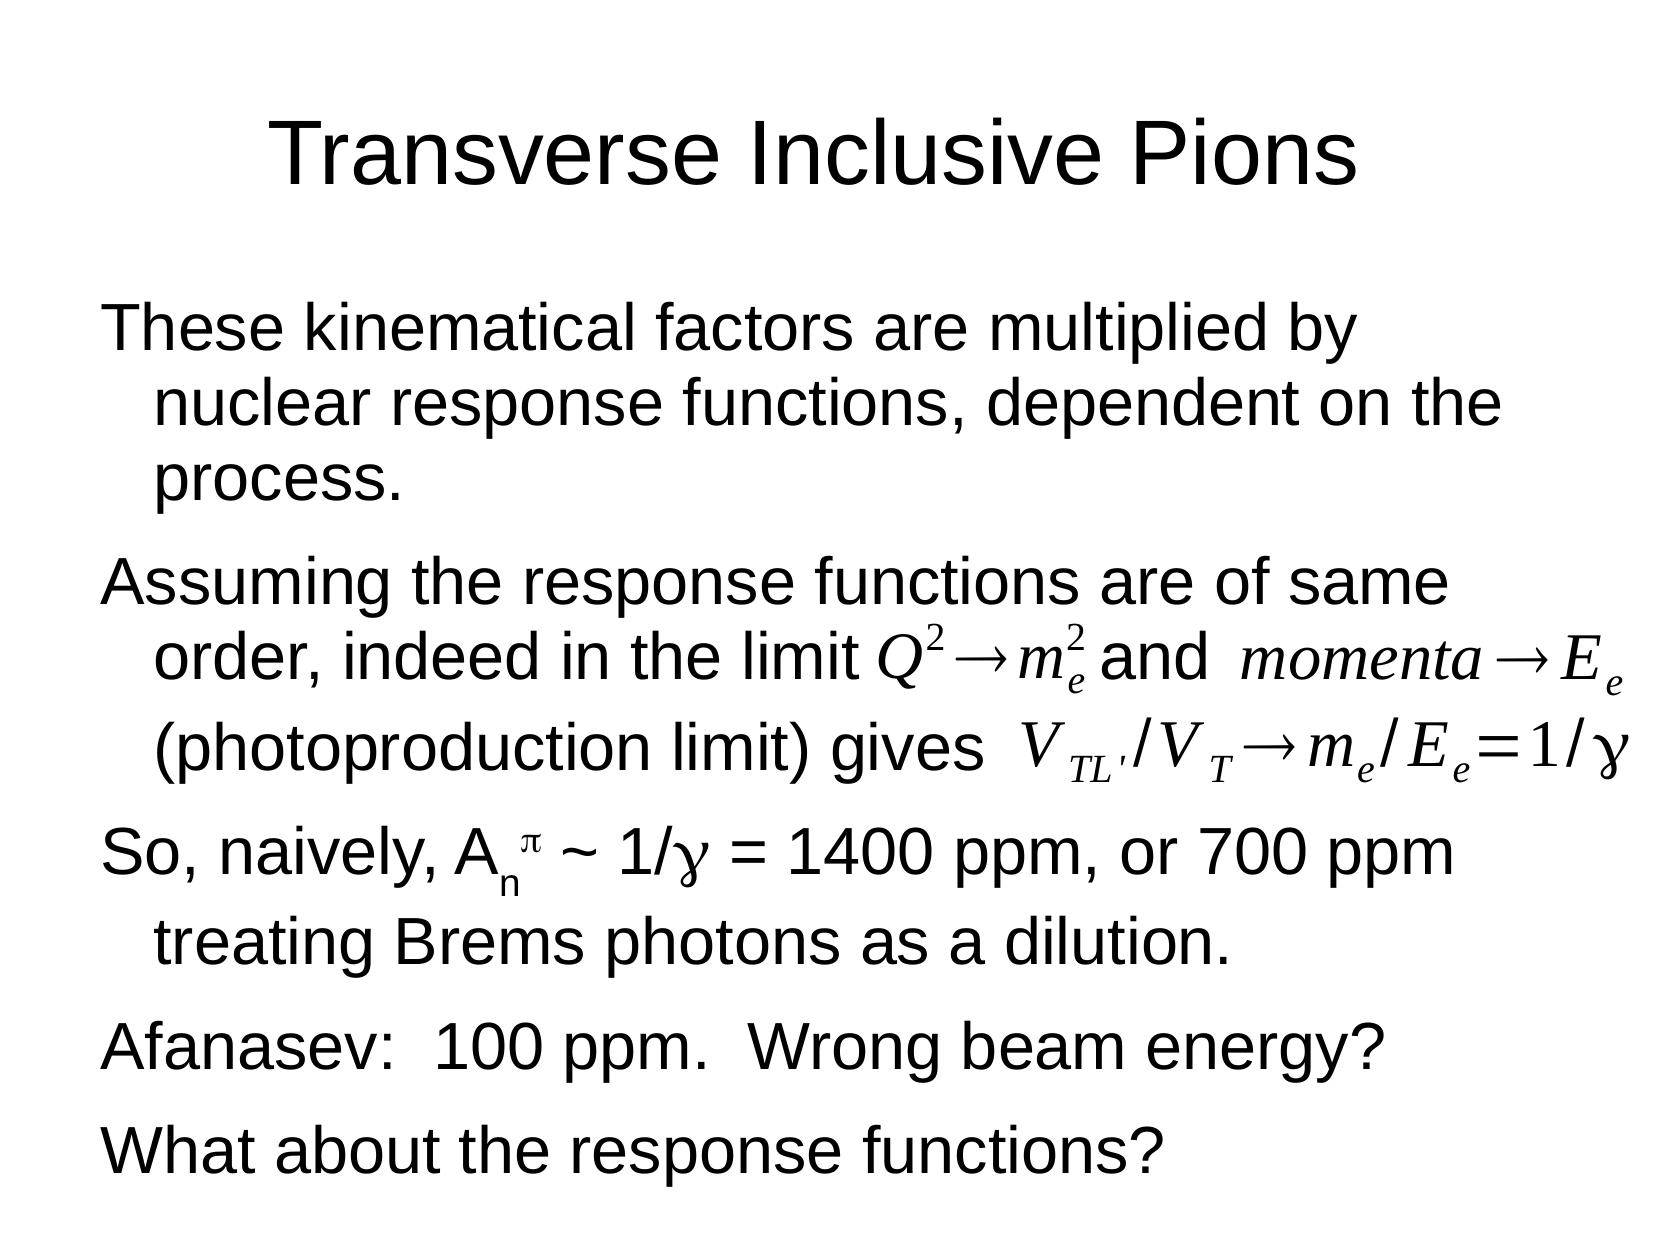

# Transverse Inclusive Pions
These kinematical factors are multiplied by nuclear response functions, dependent on the process.
Assuming the response functions are of same order, indeed in the limit and (photoproduction limit) gives
So, naively, Anp ~ 1/g = 1400 ppm, or 700 ppm treating Brems photons as a dilution.
Afanasev: 100 ppm. Wrong beam energy?
What about the response functions?